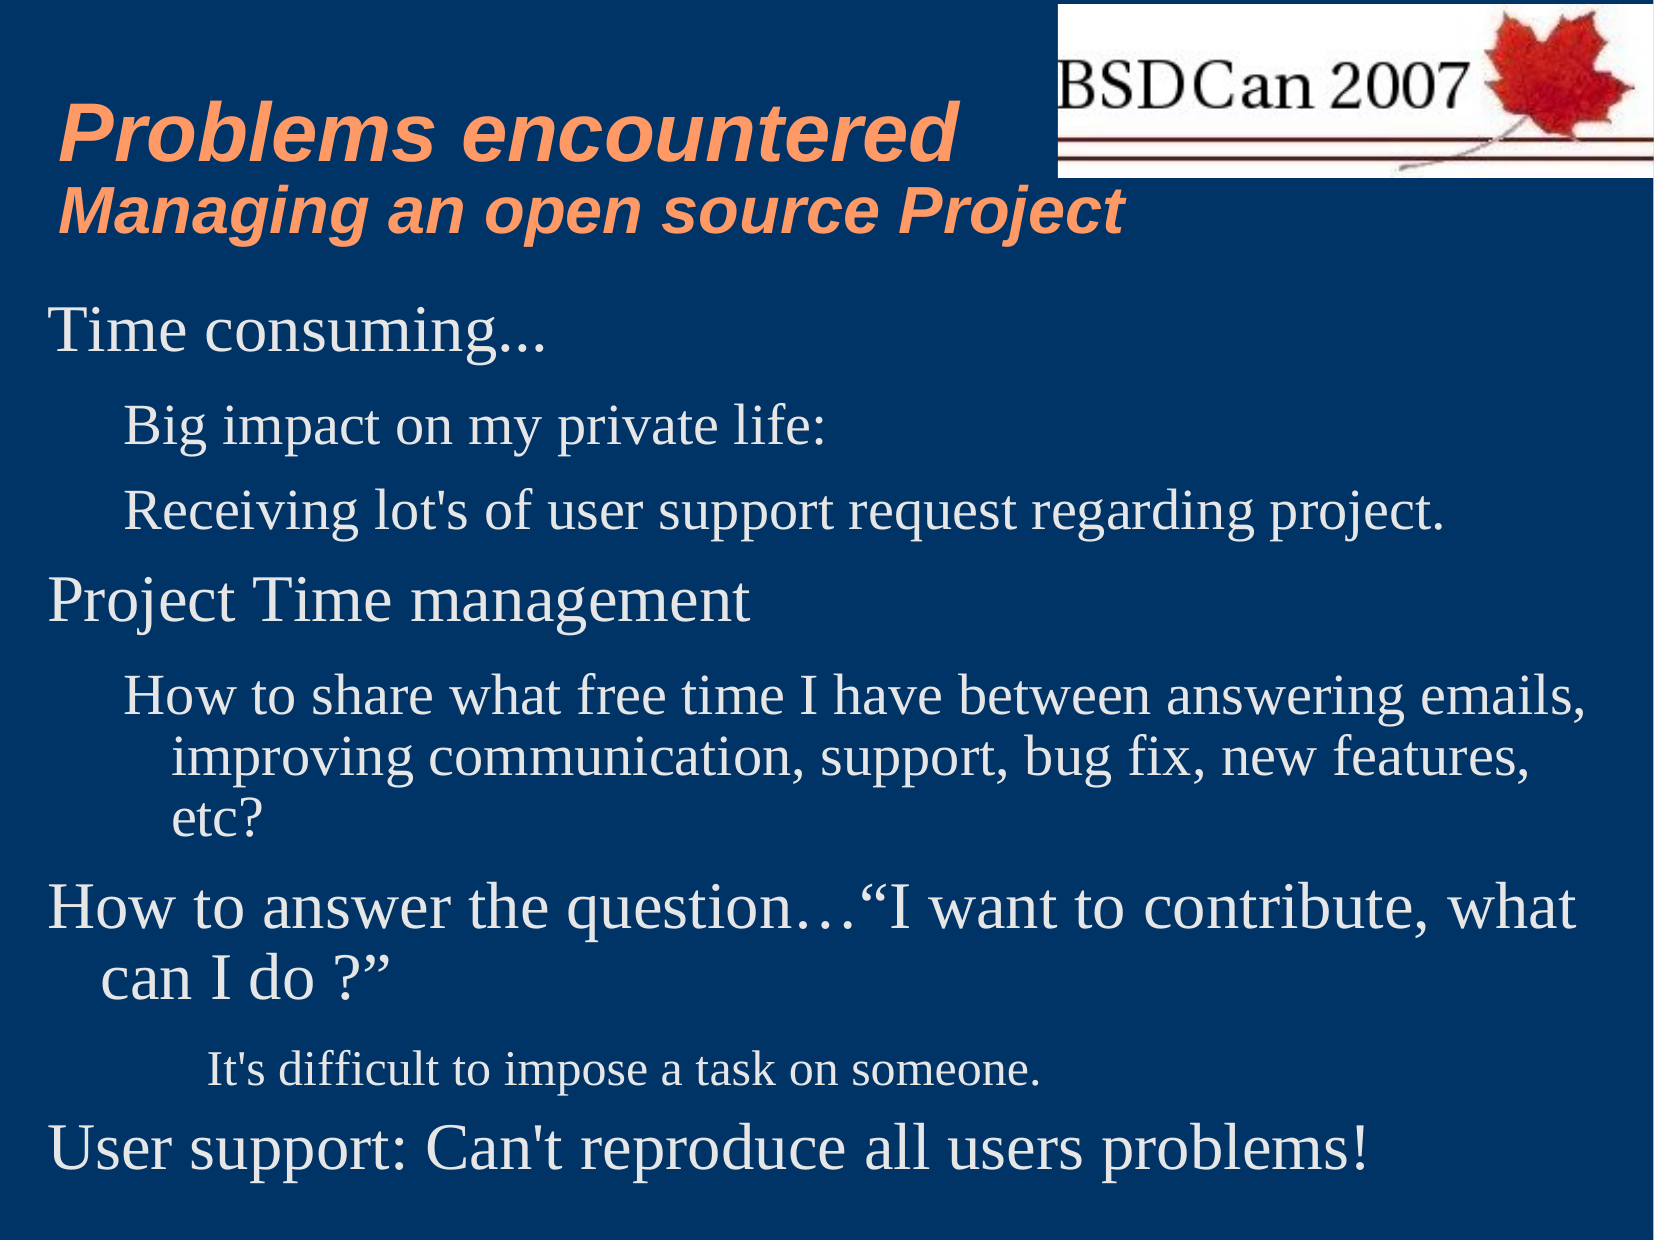

# Problems encountered Managing an open source Project
Time consuming...
Big impact on my private life:
Receiving lot's of user support request regarding project.
Project Time management
How to share what free time I have between answering emails, improving communication, support, bug fix, new features, etc?
How to answer the question…“I want to contribute, what can I do ?”
It's difficult to impose a task on someone.
User support: Can't reproduce all users problems!